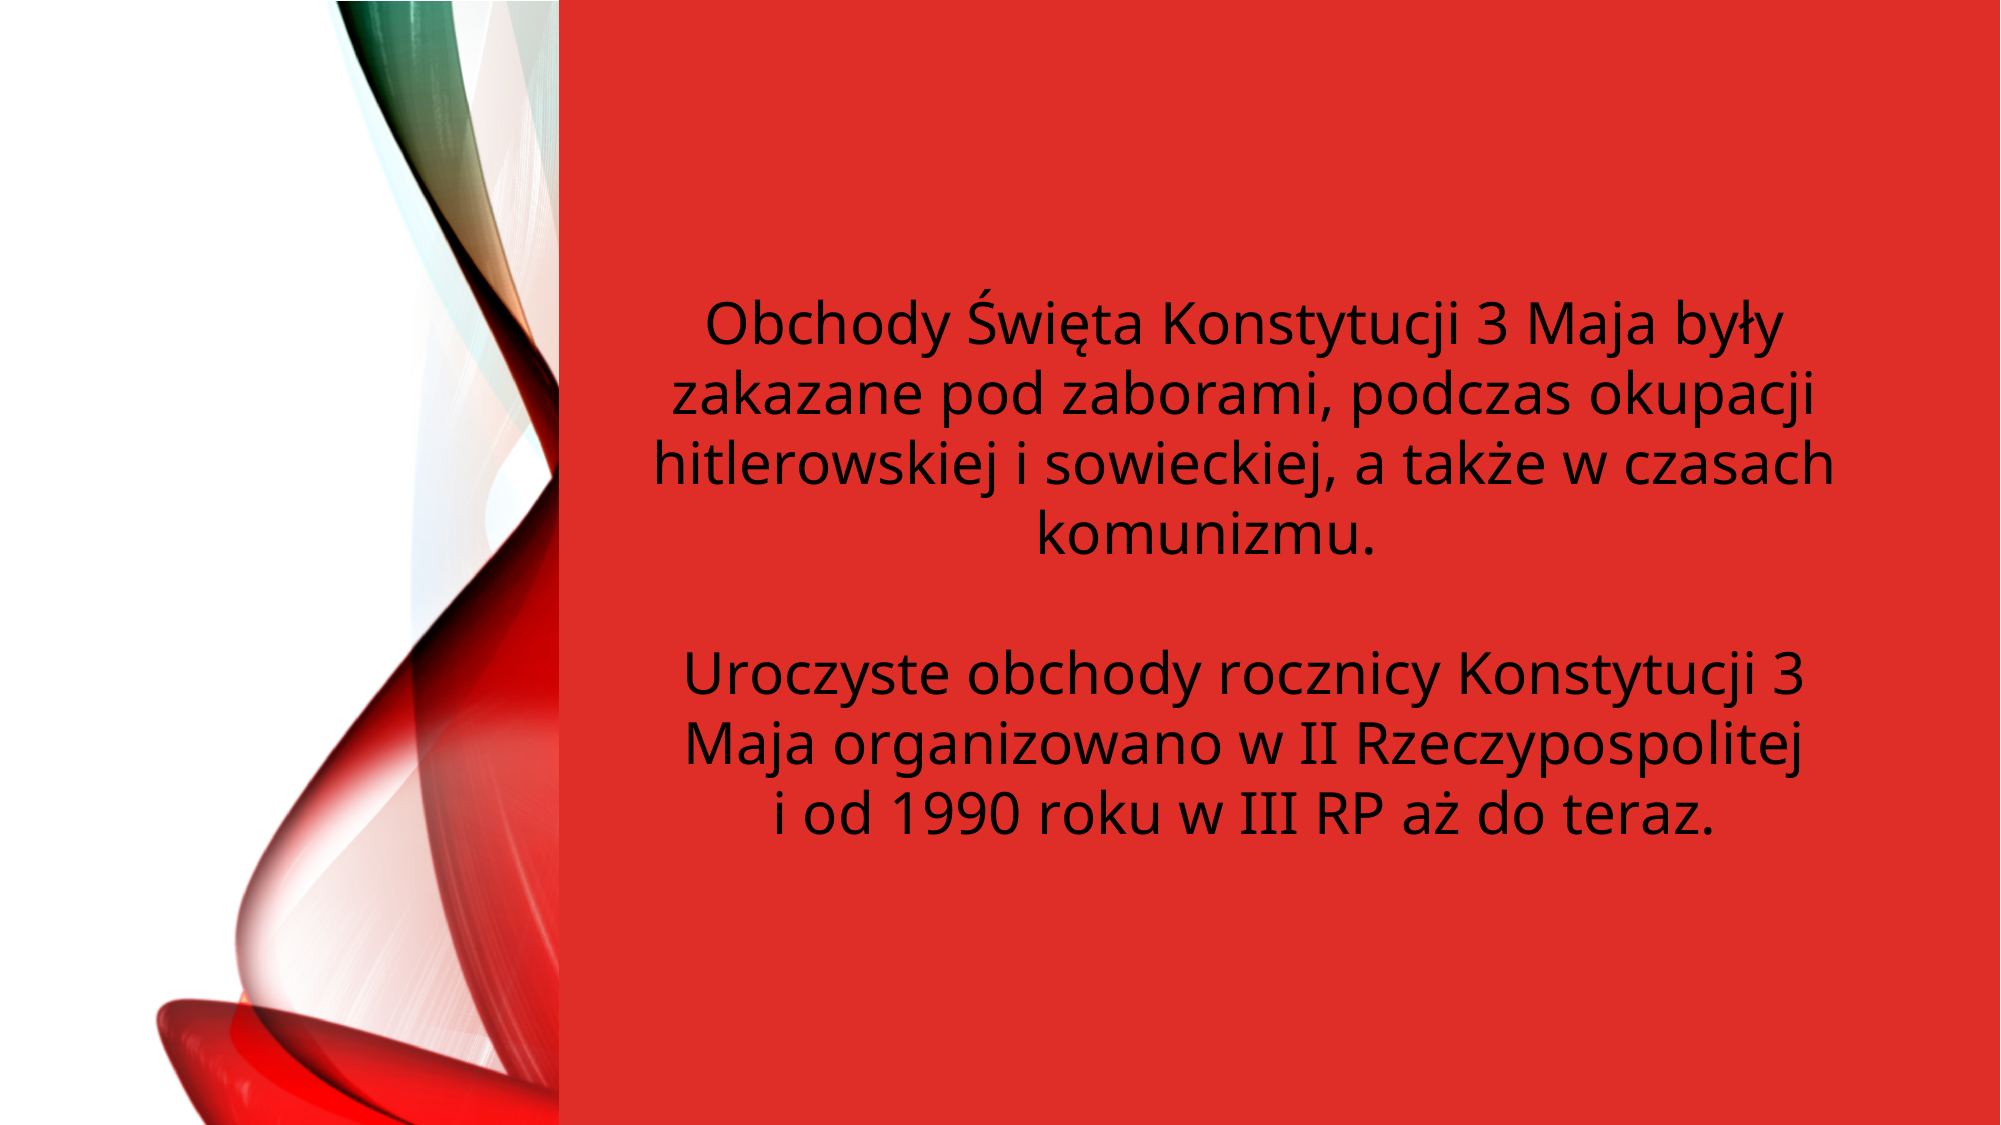

Obchody Święta Konstytucji 3 Maja były zakazane pod zaborami, podczas okupacji hitlerowskiej i sowieckiej, a także w czasach komunizmu.
Uroczyste obchody rocznicy Konstytucji 3 Maja organizowano w II Rzeczypospolitej
i od 1990 roku w III RP aż do teraz.